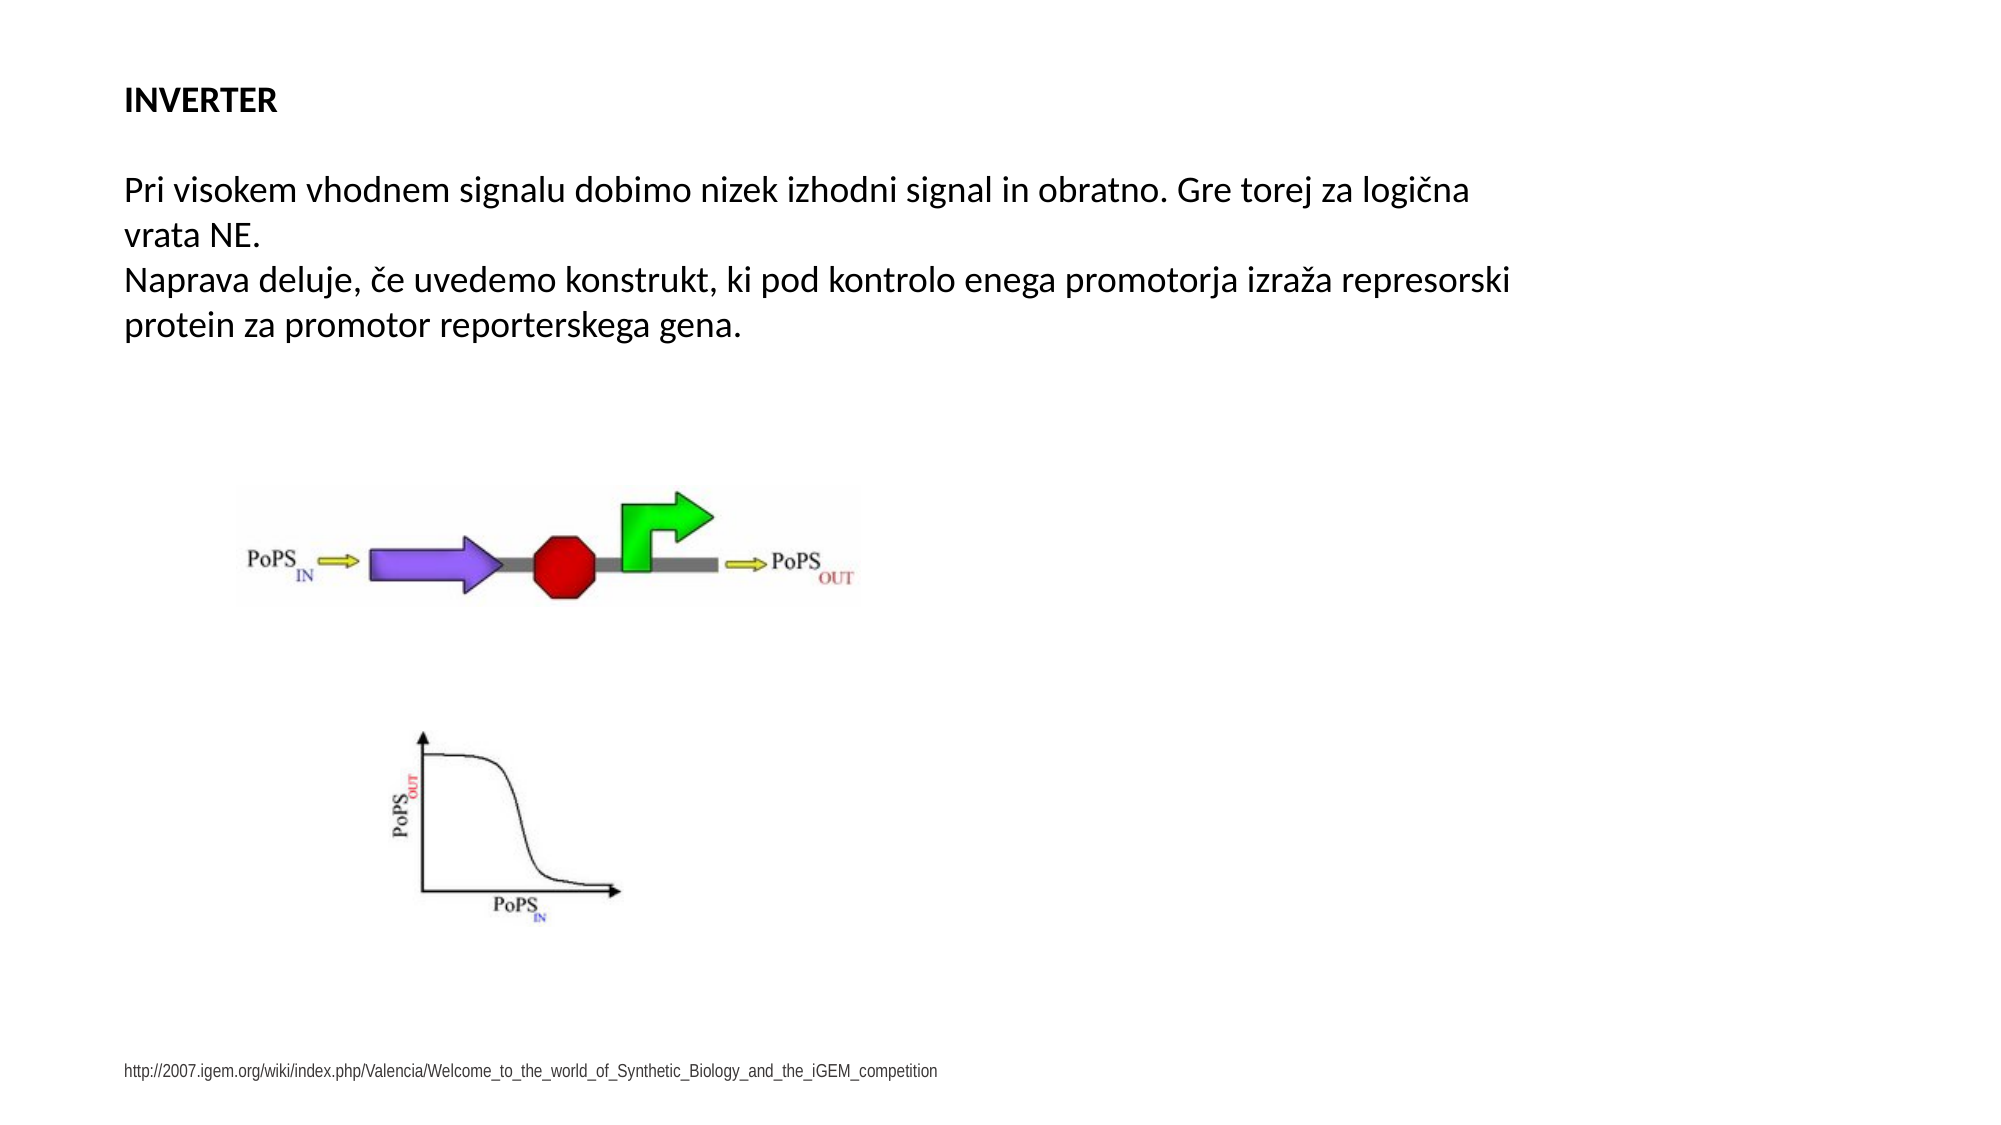

INVERTER
Pri visokem vhodnem signalu dobimo nizek izhodni signal in obratno. Gre torej za logična vrata NE.
Naprava deluje, če uvedemo konstrukt, ki pod kontrolo enega promotorja izraža represorski protein za promotor reporterskega gena.
http://2007.igem.org/wiki/index.php/Valencia/Welcome_to_the_world_of_Synthetic_Biology_and_the_iGEM_competition